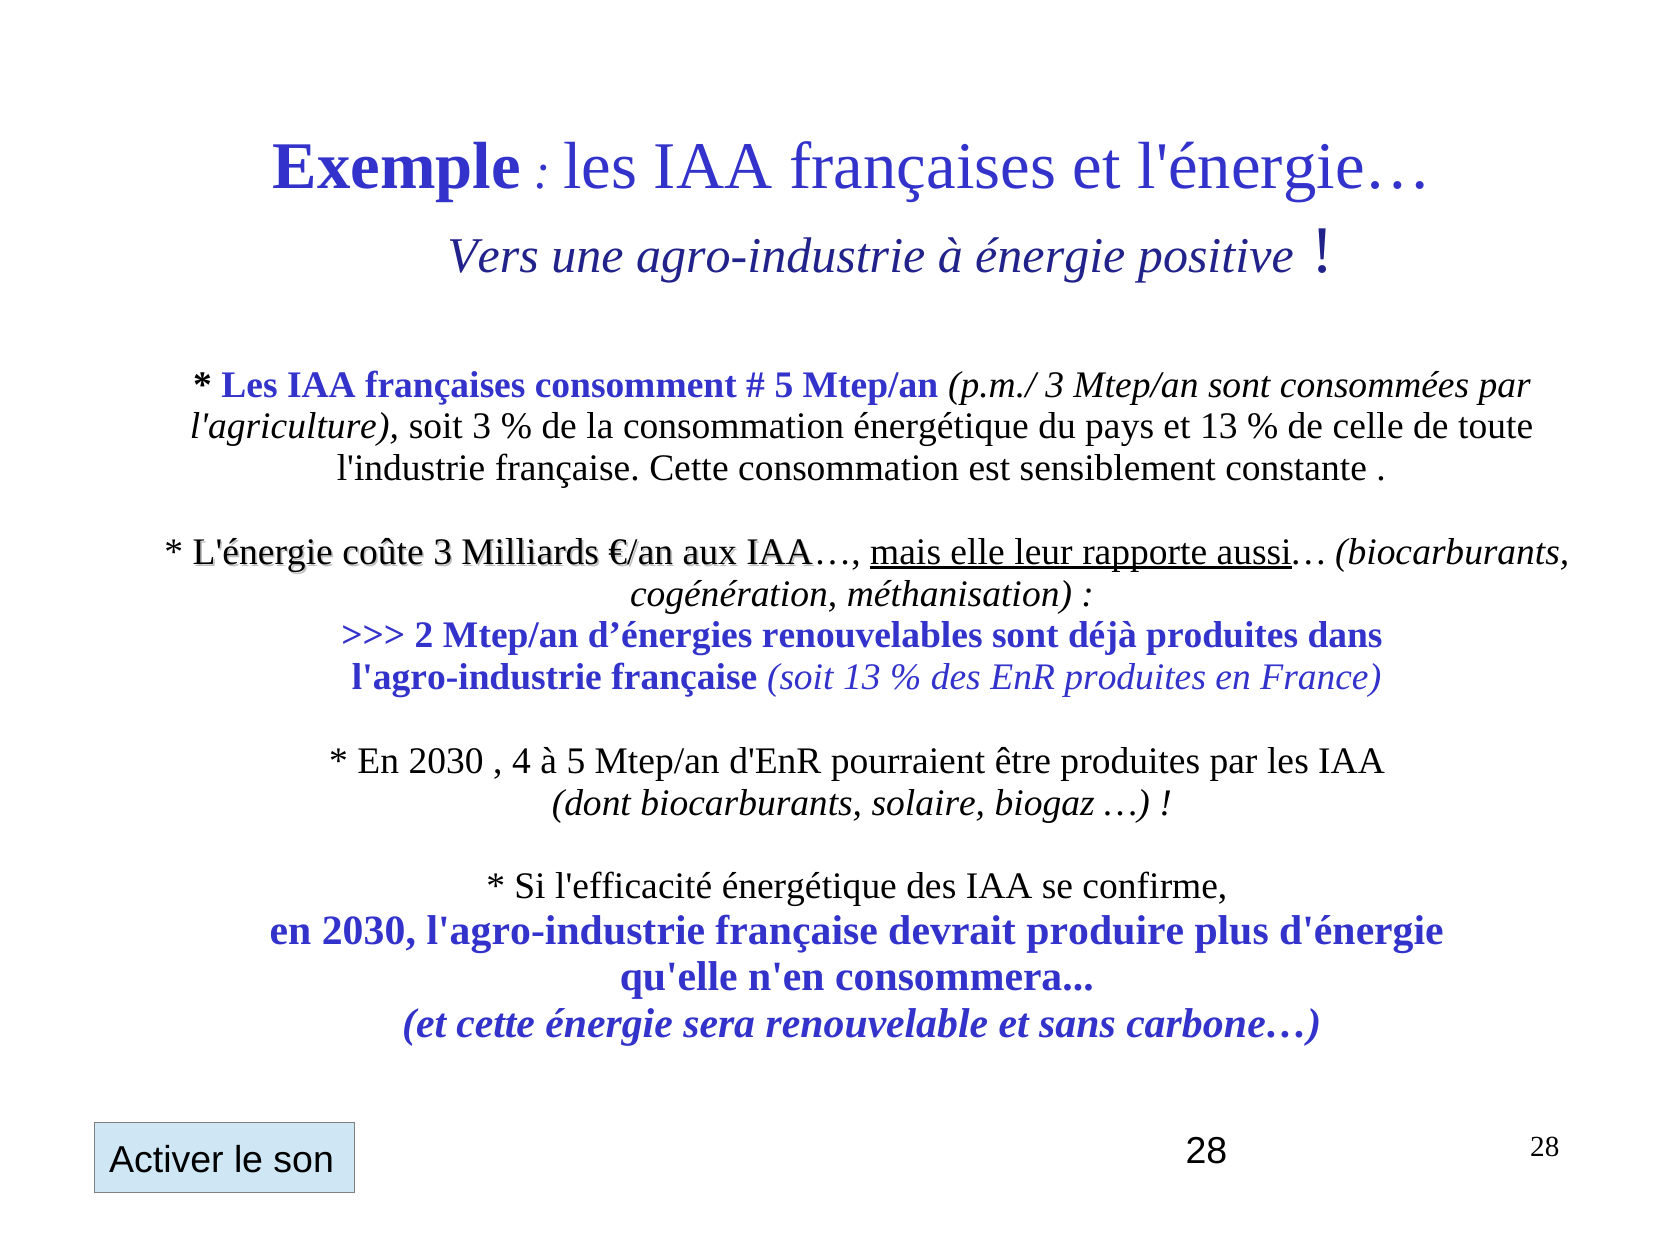

# Exemple : les IAA françaises et l'énergie… Vers une agro-industrie à énergie positive ! * Les IAA françaises consomment # 5 Mtep/an (p.m./ 3 Mtep/an sont consommées par l'agriculture), soit 3 % de la consommation énergétique du pays et 13 % de celle de toute l'industrie française. Cette consommation est sensiblement constante . * L'énergie coûte 3 Milliards €/an aux IAA…, mais elle leur rapporte aussi… (biocarburants, cogénération, méthanisation) : >>> 2 Mtep/an d’énergies renouvelables sont déjà produites dans l'agro-industrie française (soit 13 % des EnR produites en France) * En 2030 , 4 à 5 Mtep/an d'EnR pourraient être produites par les IAA (dont biocarburants, solaire, biogaz …) ! * Si l'efficacité énergétique des IAA se confirme, en 2030, l'agro-industrie française devrait produire plus d'énergie qu'elle n'en consommera... (et cette énergie sera renouvelable et sans carbone…)
Activer le son